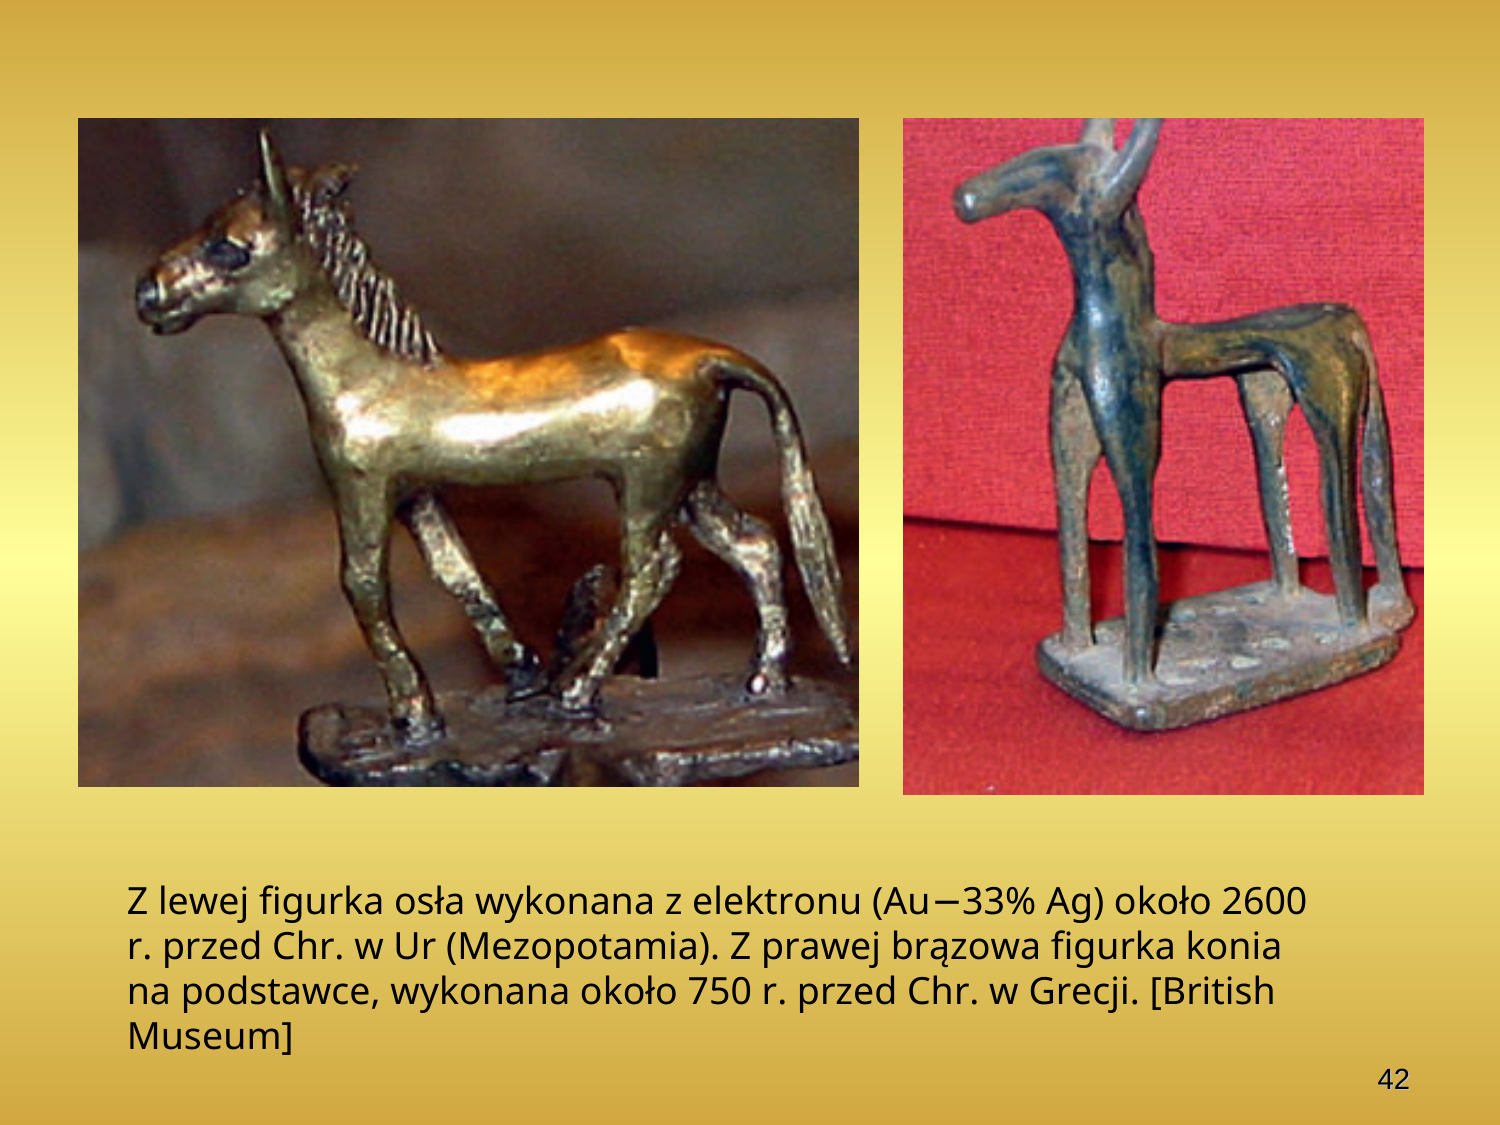

Z lewej figurka osła wykonana z elektronu (Au−33% Ag) około 2600 r. przed Chr. w Ur (Mezopotamia). Z prawej brązowa figurka konia na podstawce, wykonana około 750 r. przed Chr. w Grecji. [British Museum]